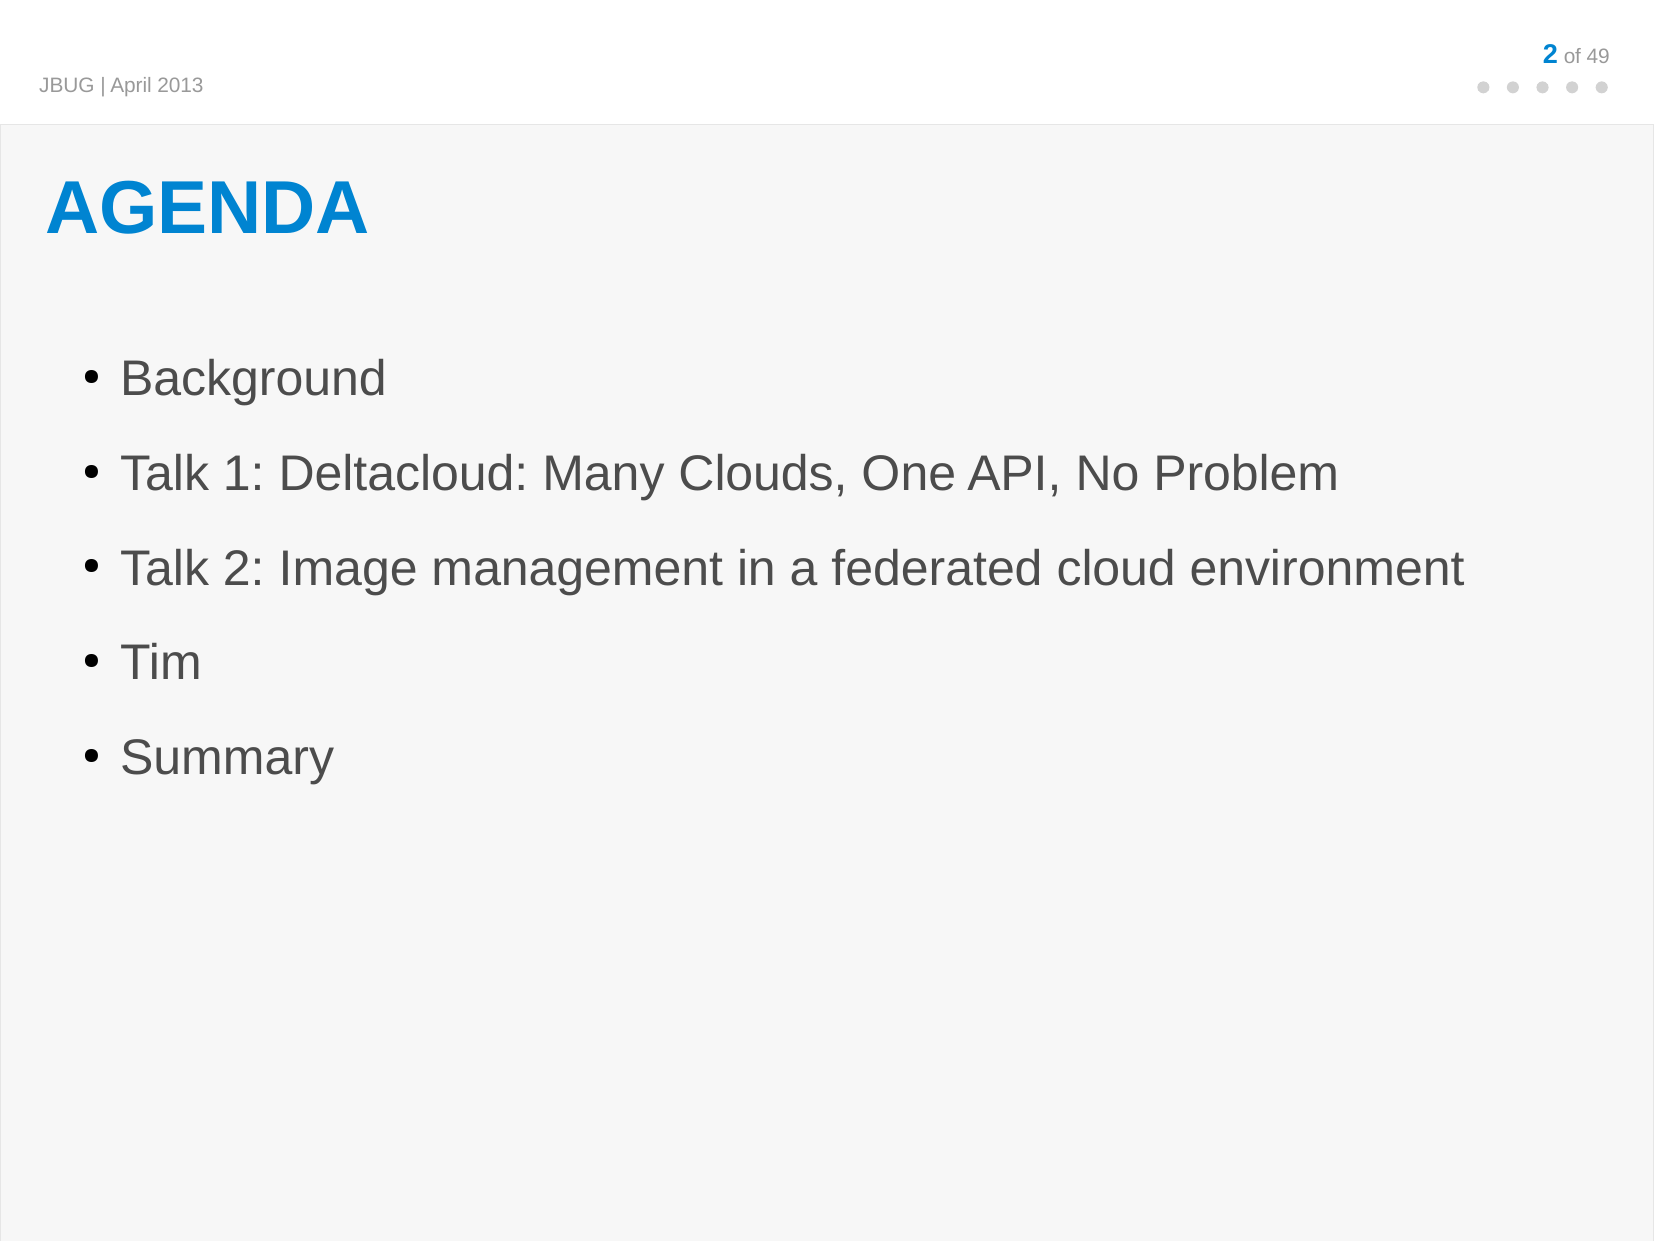

 of 49
# JBUG | April 2013
AGENDA
Background
Talk 1: Deltacloud: Many Clouds, One API, No Problem
Talk 2: Image management in a federated cloud environment
Tim
Summary